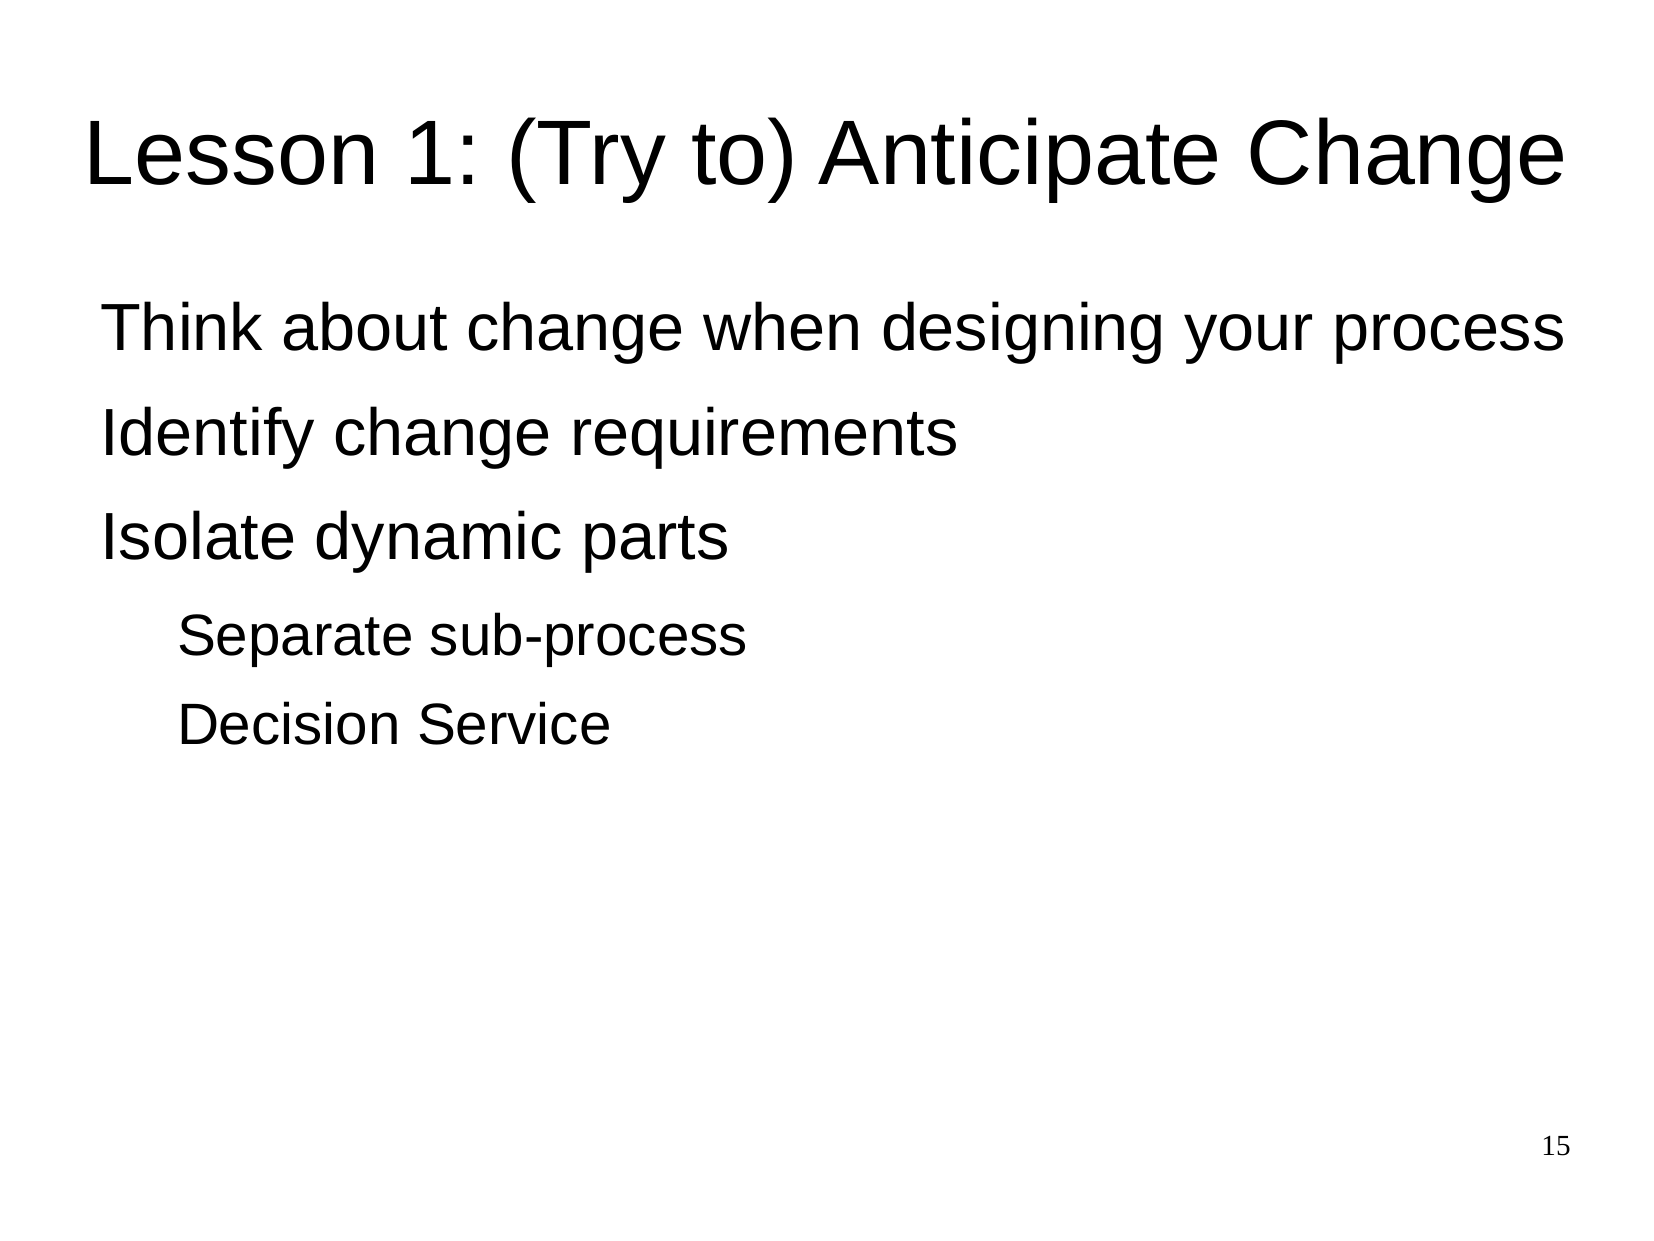

# Lesson 1: (Try to) Anticipate Change
Think about change when designing your process
Identify change requirements
Isolate dynamic parts
Separate sub-process
Decision Service
15